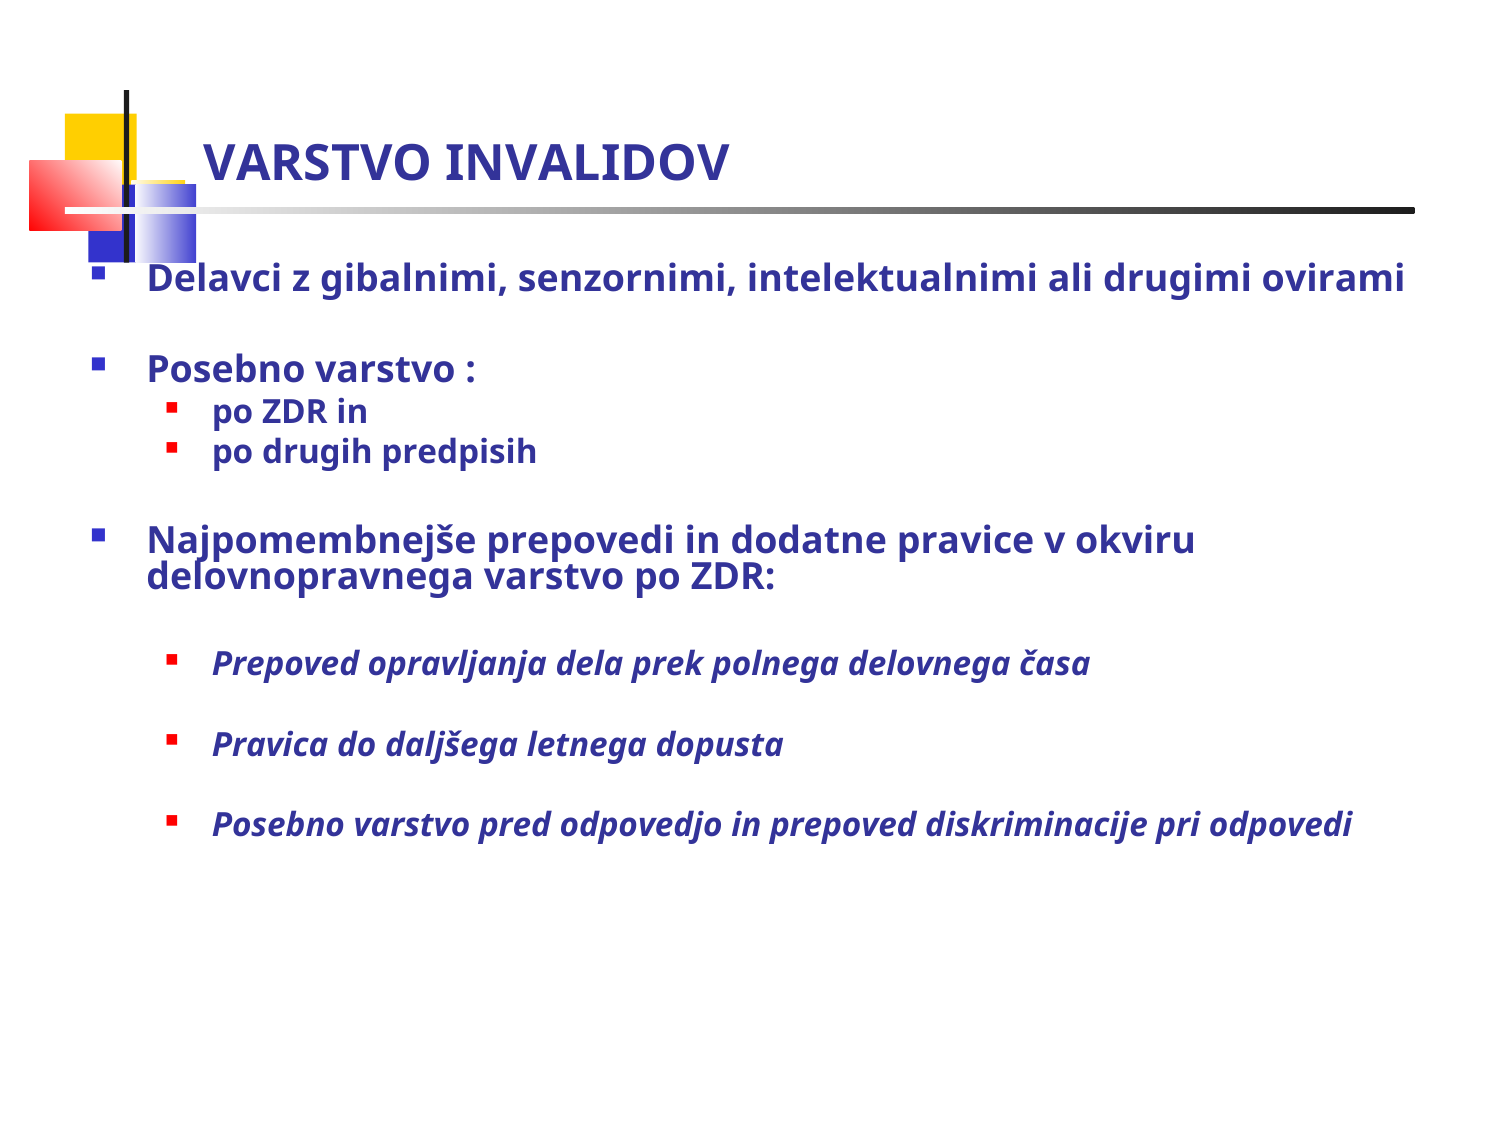

# VARSTVO INVALIDOV
Delavci z gibalnimi, senzornimi, intelektualnimi ali drugimi ovirami
Posebno varstvo :
po ZDR in
po drugih predpisih
Najpomembnejše prepovedi in dodatne pravice v okviru delovnopravnega varstvo po ZDR:
Prepoved opravljanja dela prek polnega delovnega časa
Pravica do daljšega letnega dopusta
Posebno varstvo pred odpovedjo in prepoved diskriminacije pri odpovedi